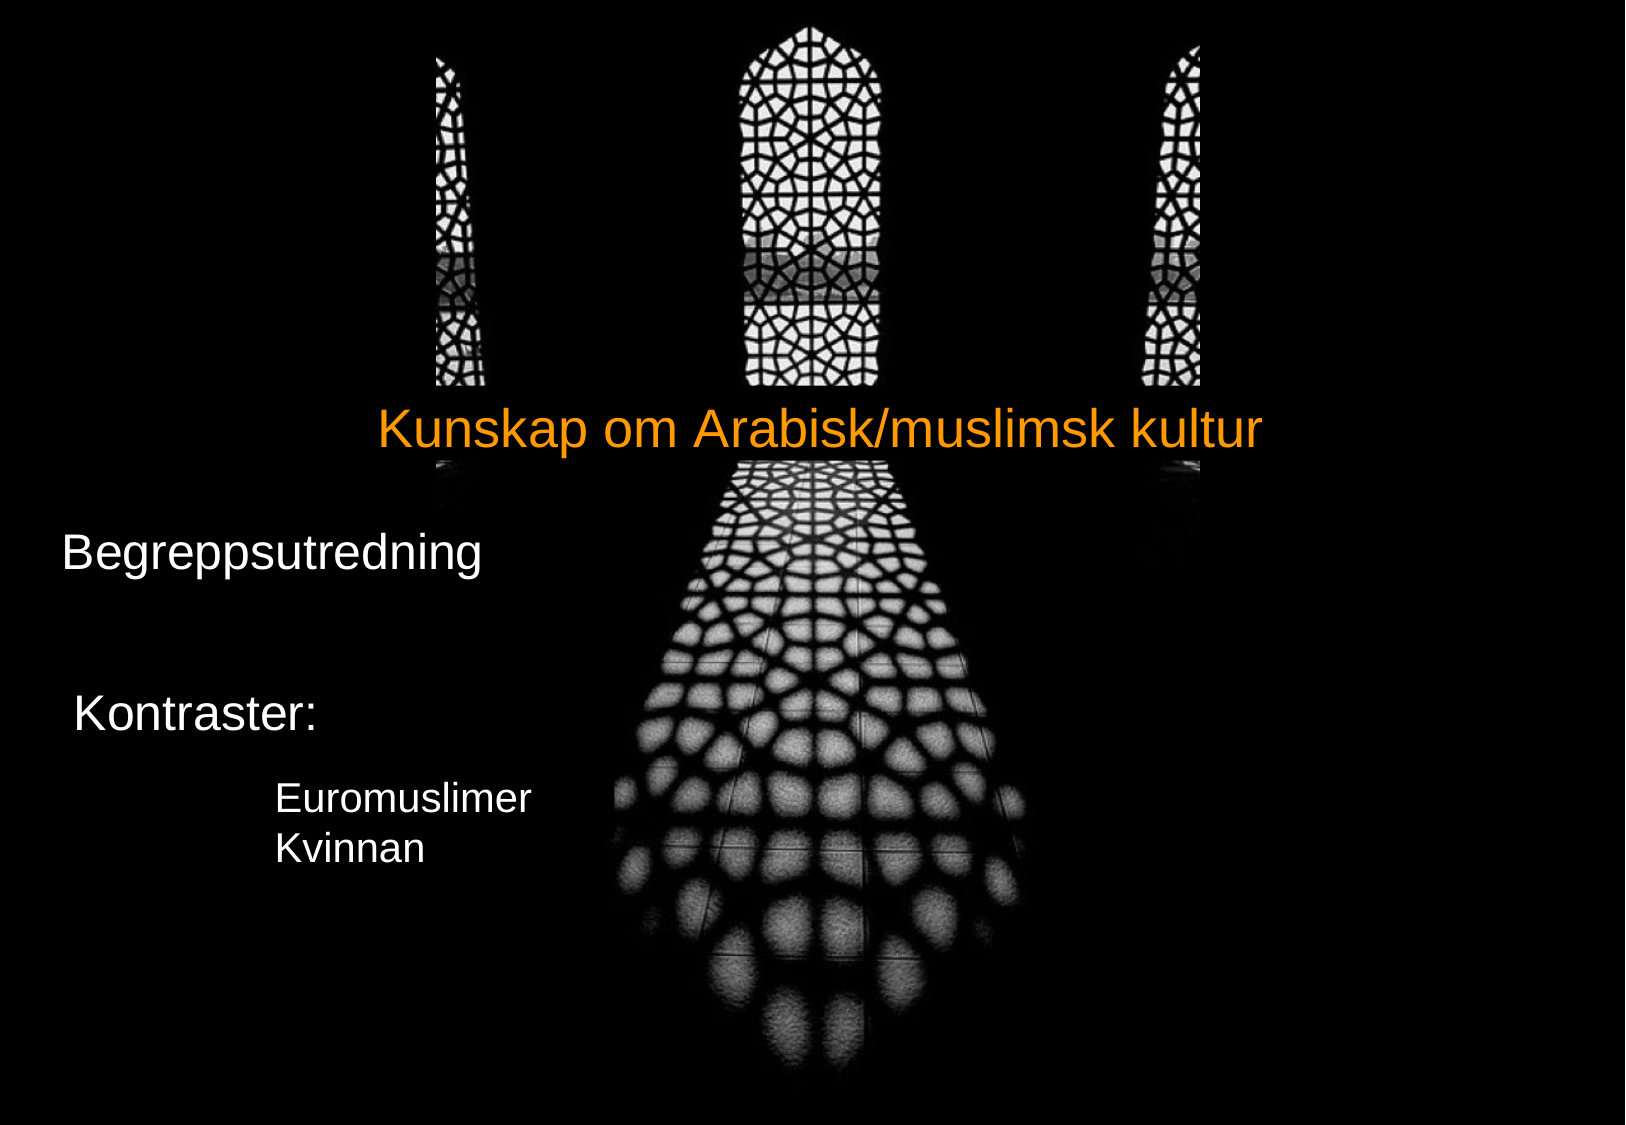

Kunskap om Arabisk/muslimsk kultur
Begreppsutredning
Kontraster:
Euromuslimer
Kvinnan